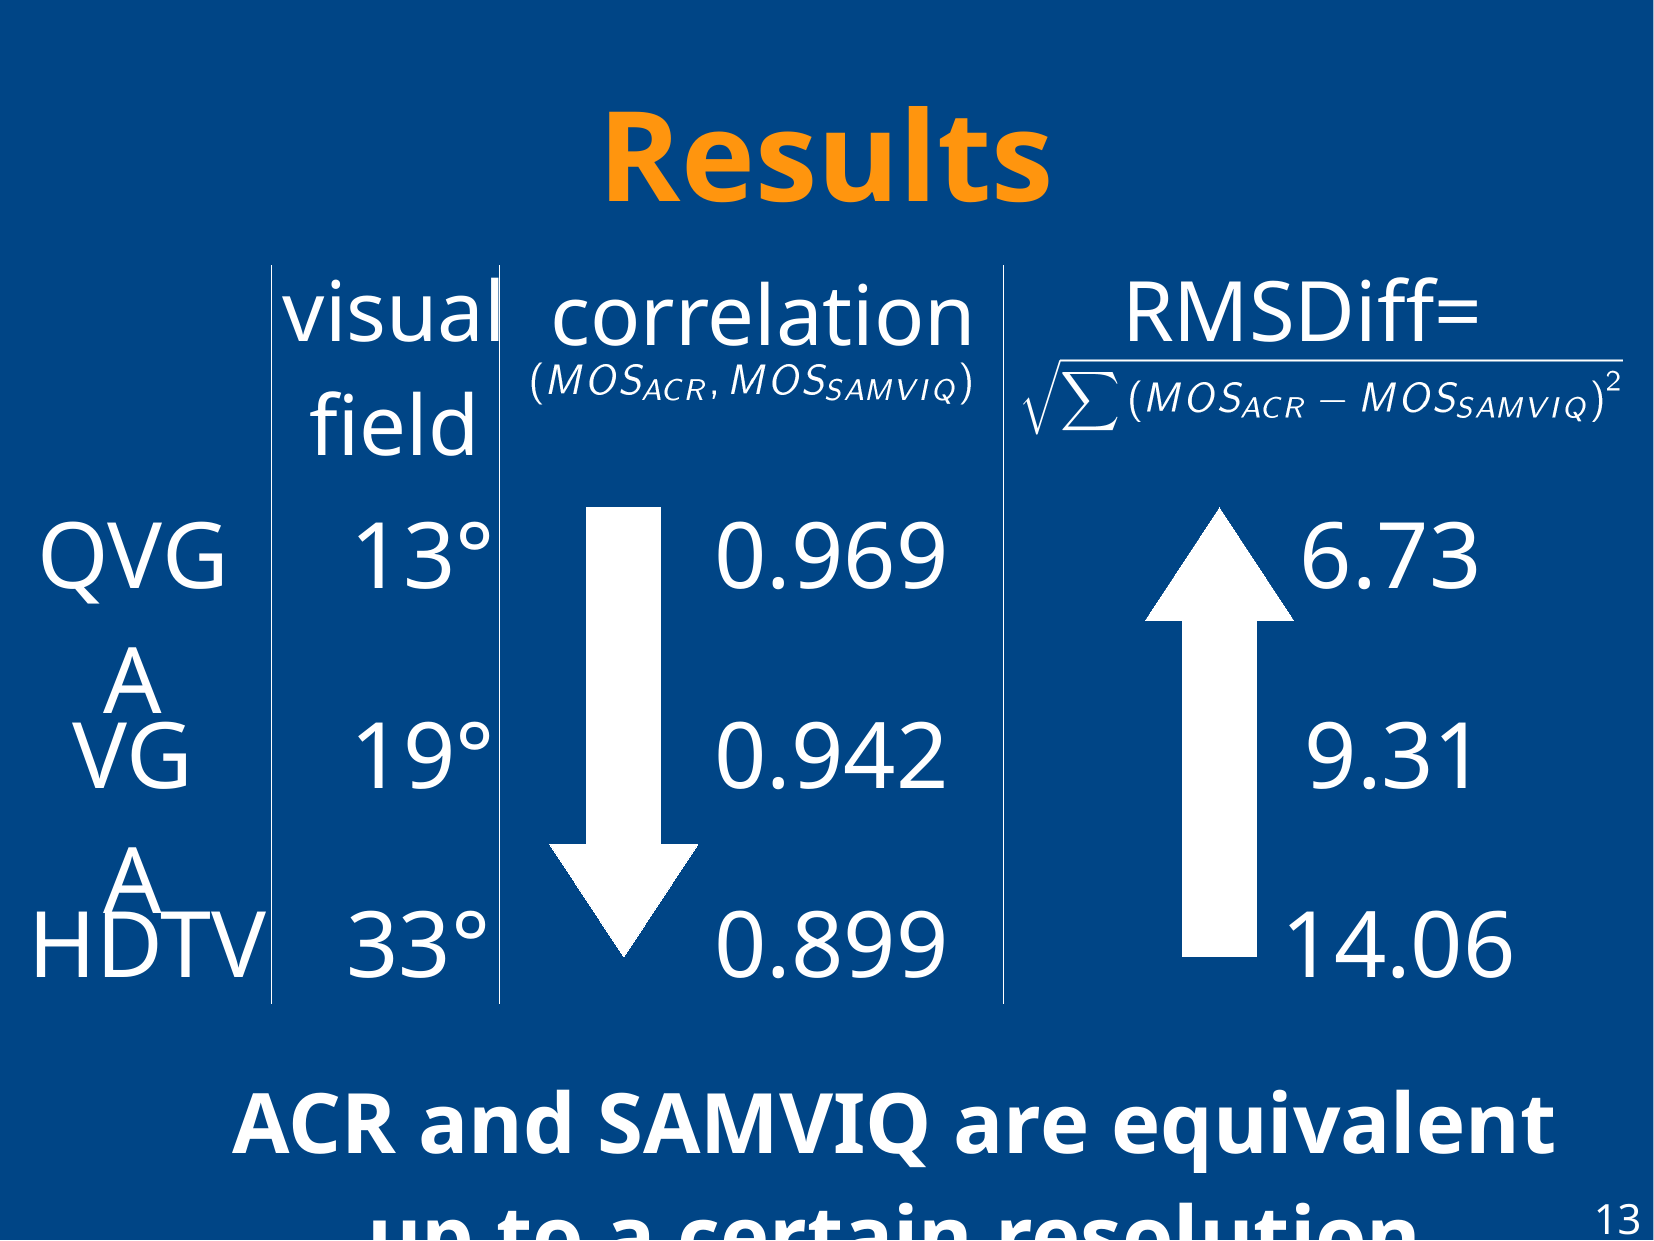

# Results
visual
field
RMSDiff=
correlation
QVGA
13°
0.969
6.73
VGA
19°
0.942
9.31
HDTV
33°
0.899
14.06
ACR and SAMVIQ are equivalent
up to a certain resolution
13